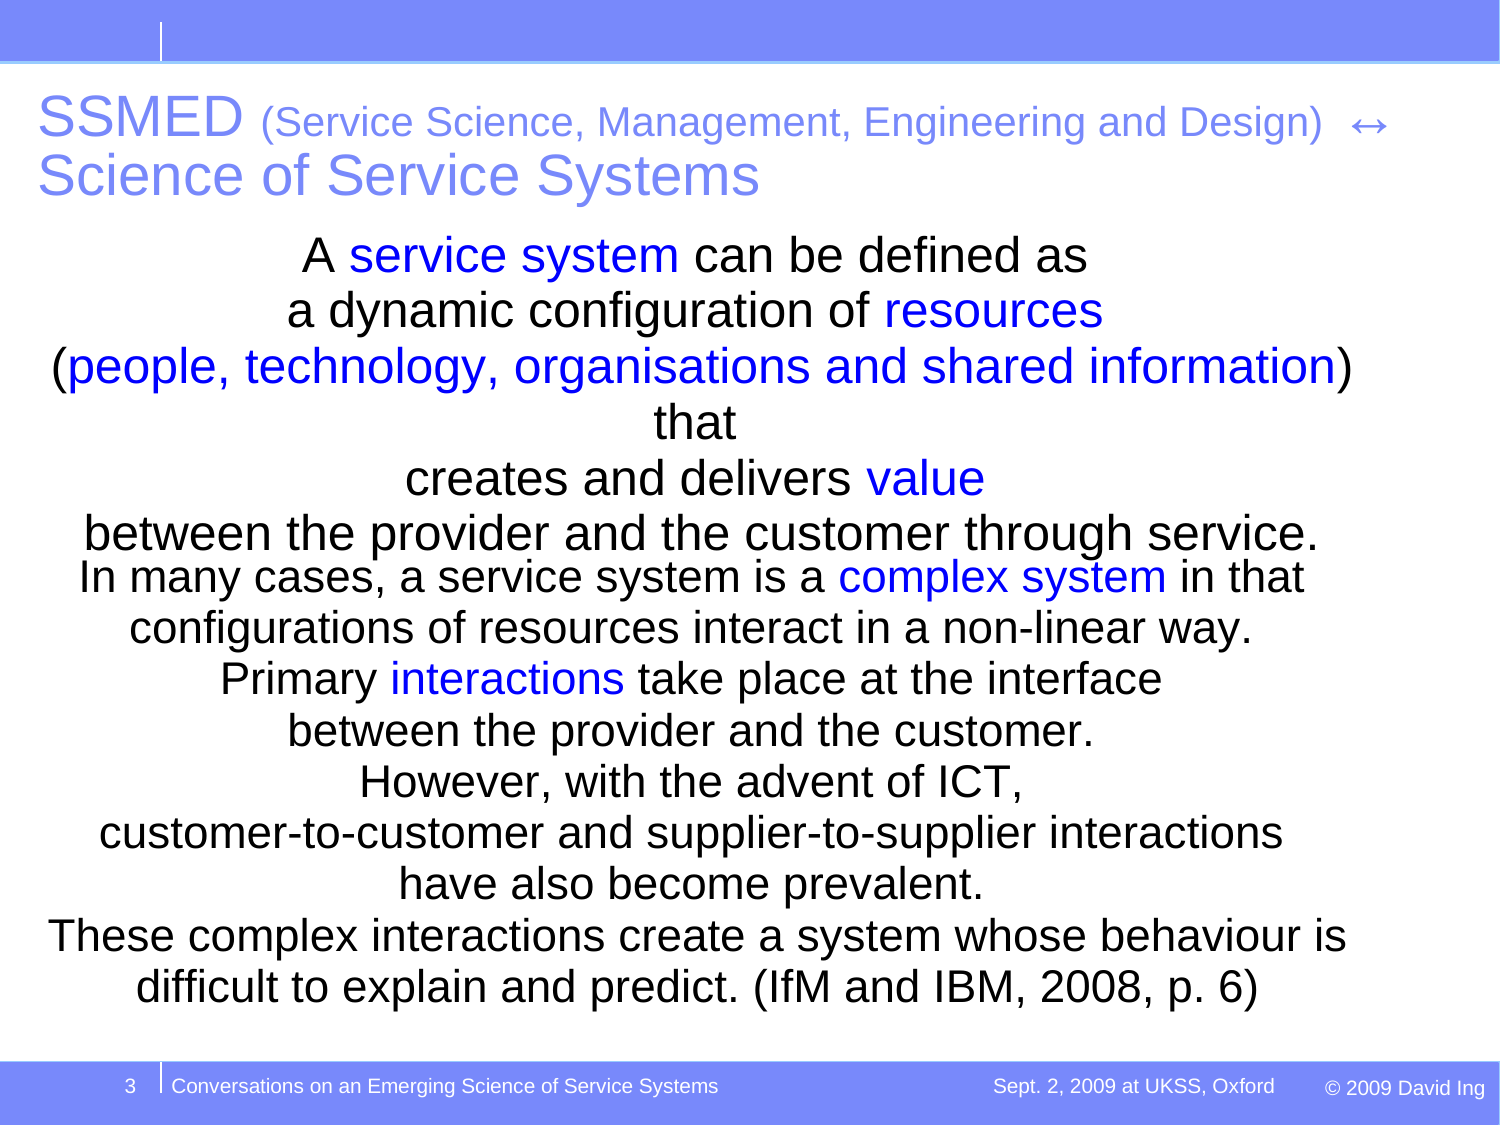

# SSMED (Service Science, Management, Engineering and Design) ↔ Science of Service Systems
A service system can be defined as
a dynamic configuration of resources
(people, technology, organisations and shared information) that
creates and delivers value
between the provider and the customer through service.
In many cases, a service system is a complex system in that
configurations of resources interact in a non-linear way.
Primary interactions take place at the interface
between the provider and the customer.
However, with the advent of ICT,
customer-to-customer and supplier-to-supplier interactions
have also become prevalent.
These complex interactions create a system whose behaviour is difficult to explain and predict. (IfM and IBM, 2008, p. 6)
3
Conversations on an Emerging Science of Service Systems
Sept. 2, 2009 at UKSS, Oxford